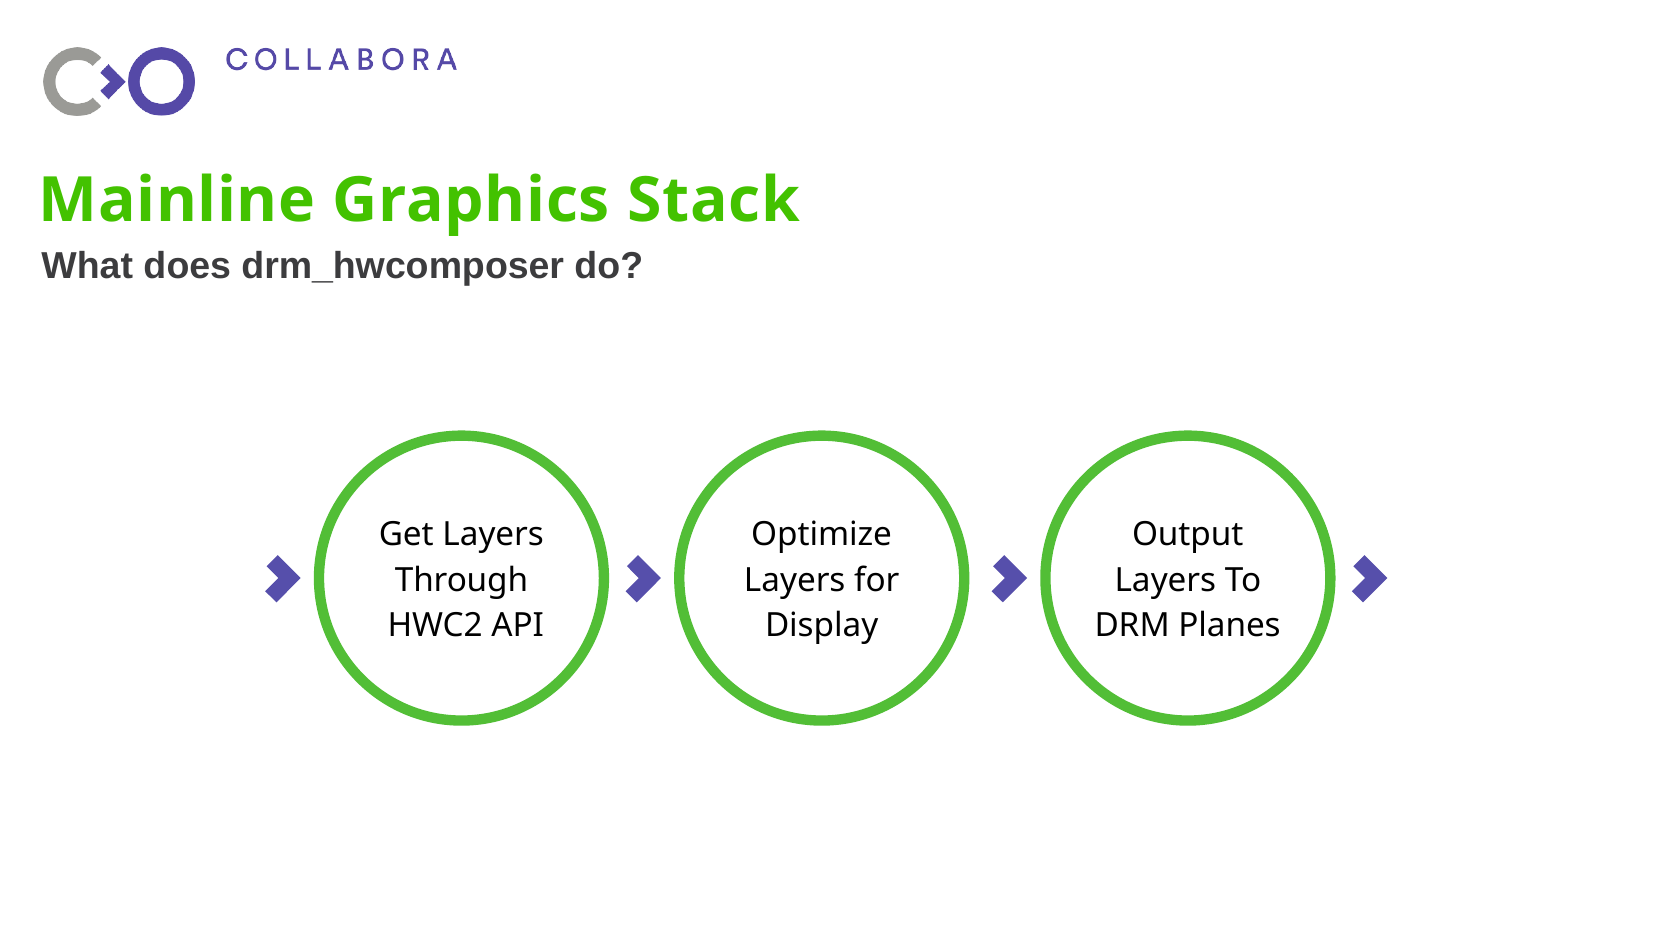

# Mainline Graphics Stack
What does drm_hwcomposer do?
Get Layers
Through
 HWC2 API
 Optimize
Layers for
Display
Output
Layers To
DRM Planes